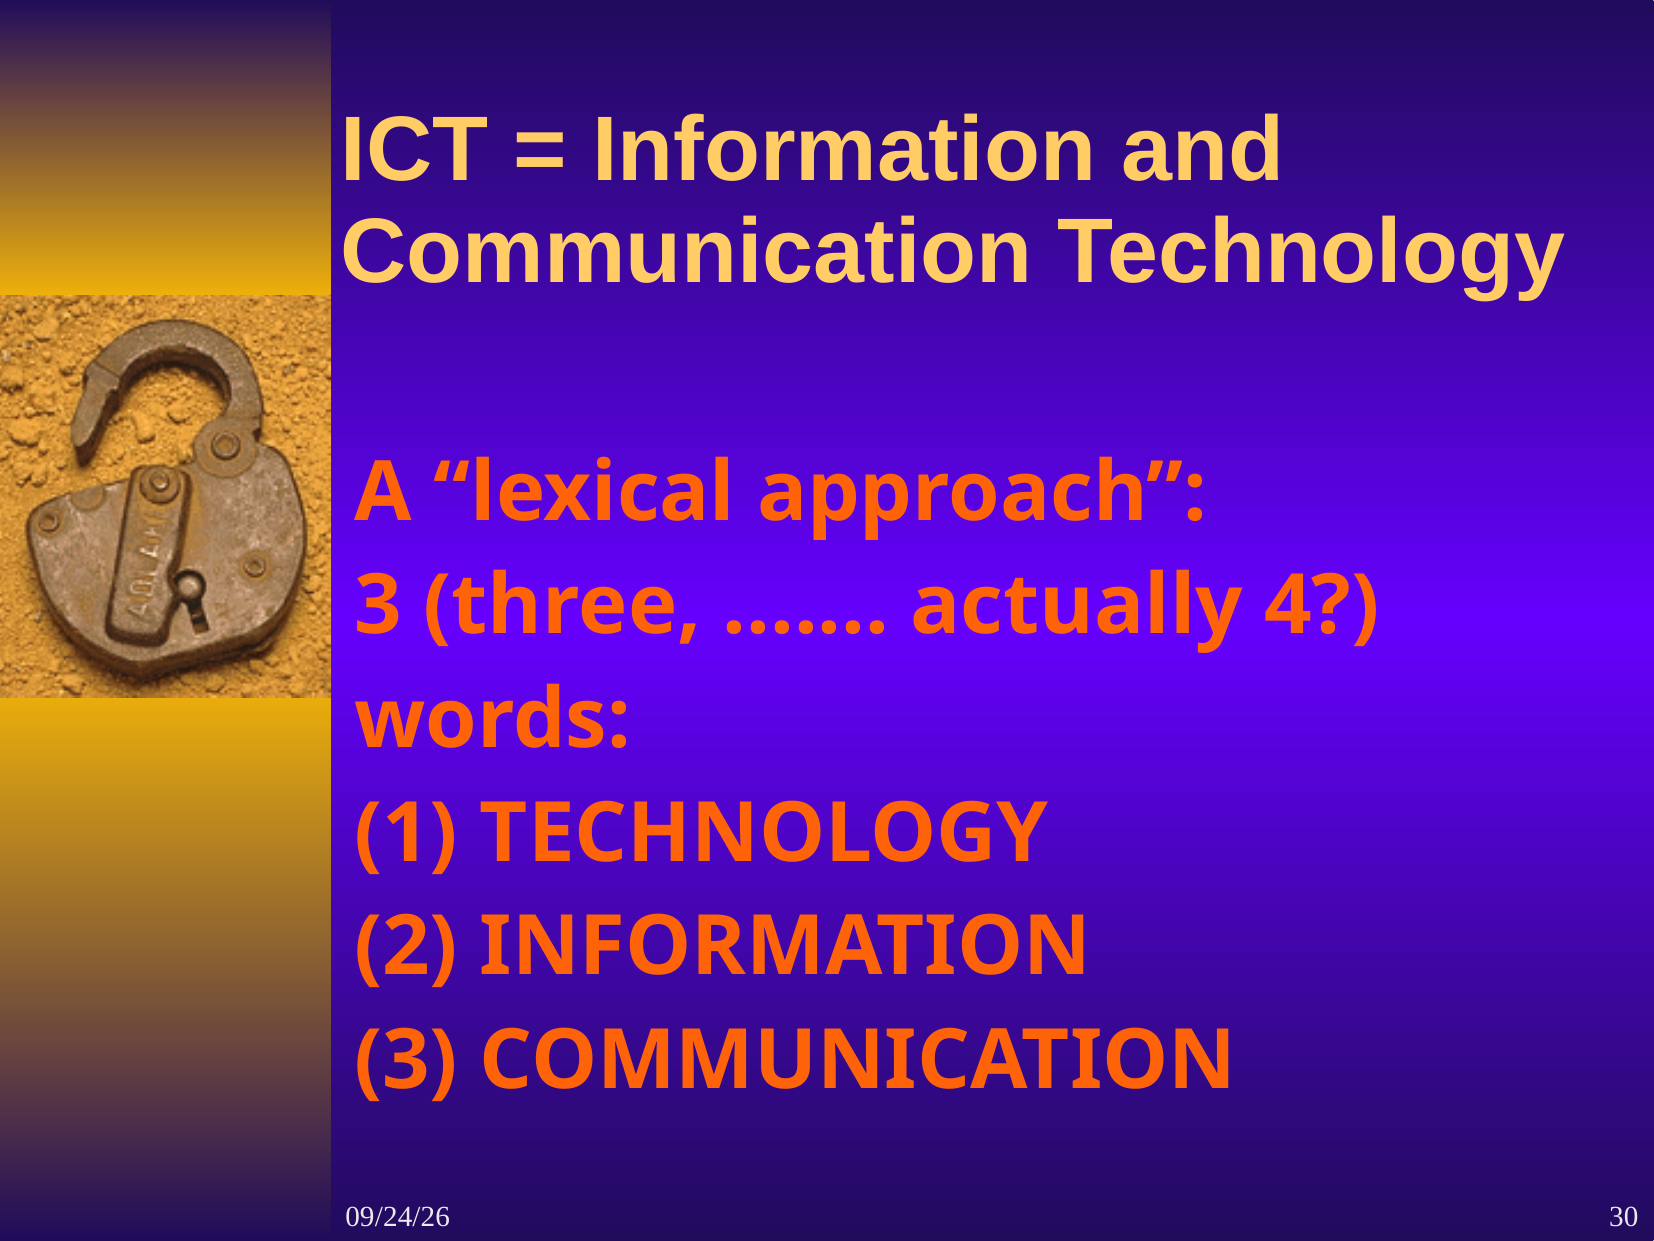

# ICT = Information and Communication Technology
A “lexical approach”:
3 (three, ....... actually 4?) words:
(1) TECHNOLOGY
(2) INFORMATION
(3) COMMUNICATION
30